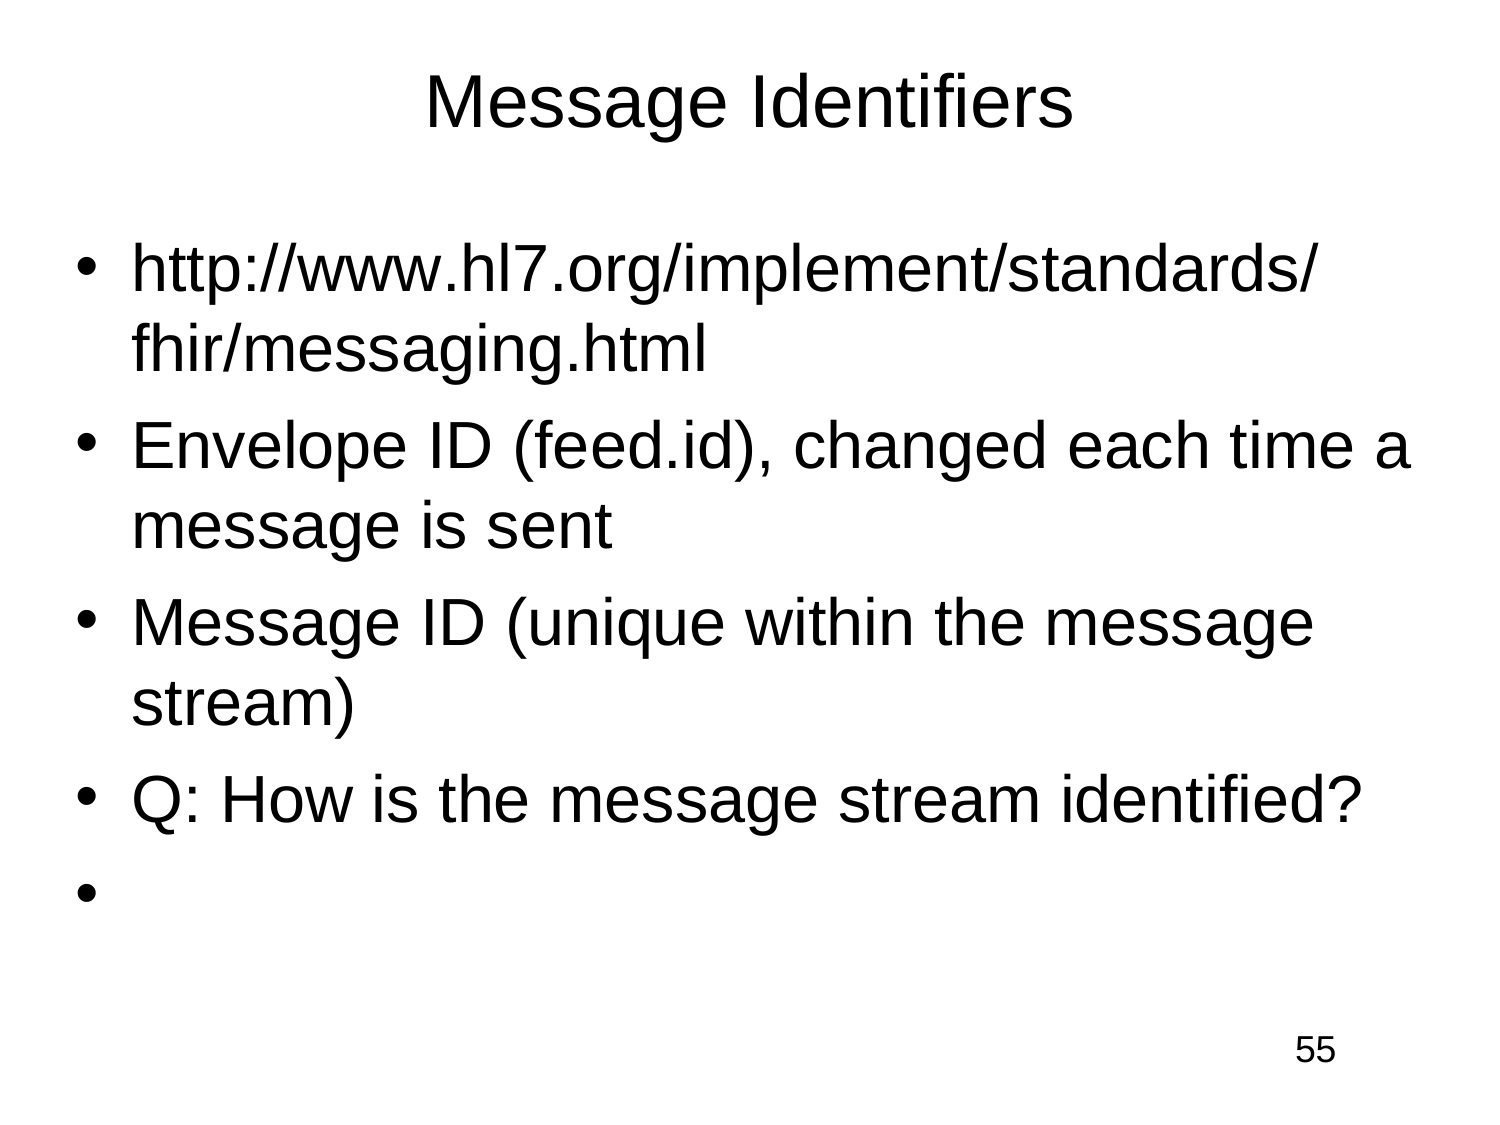

# Message Identifiers
http://www.hl7.org/implement/standards/fhir/messaging.html
Envelope ID (feed.id), changed each time a message is sent
Message ID (unique within the message stream)
Q: How is the message stream identified?
55